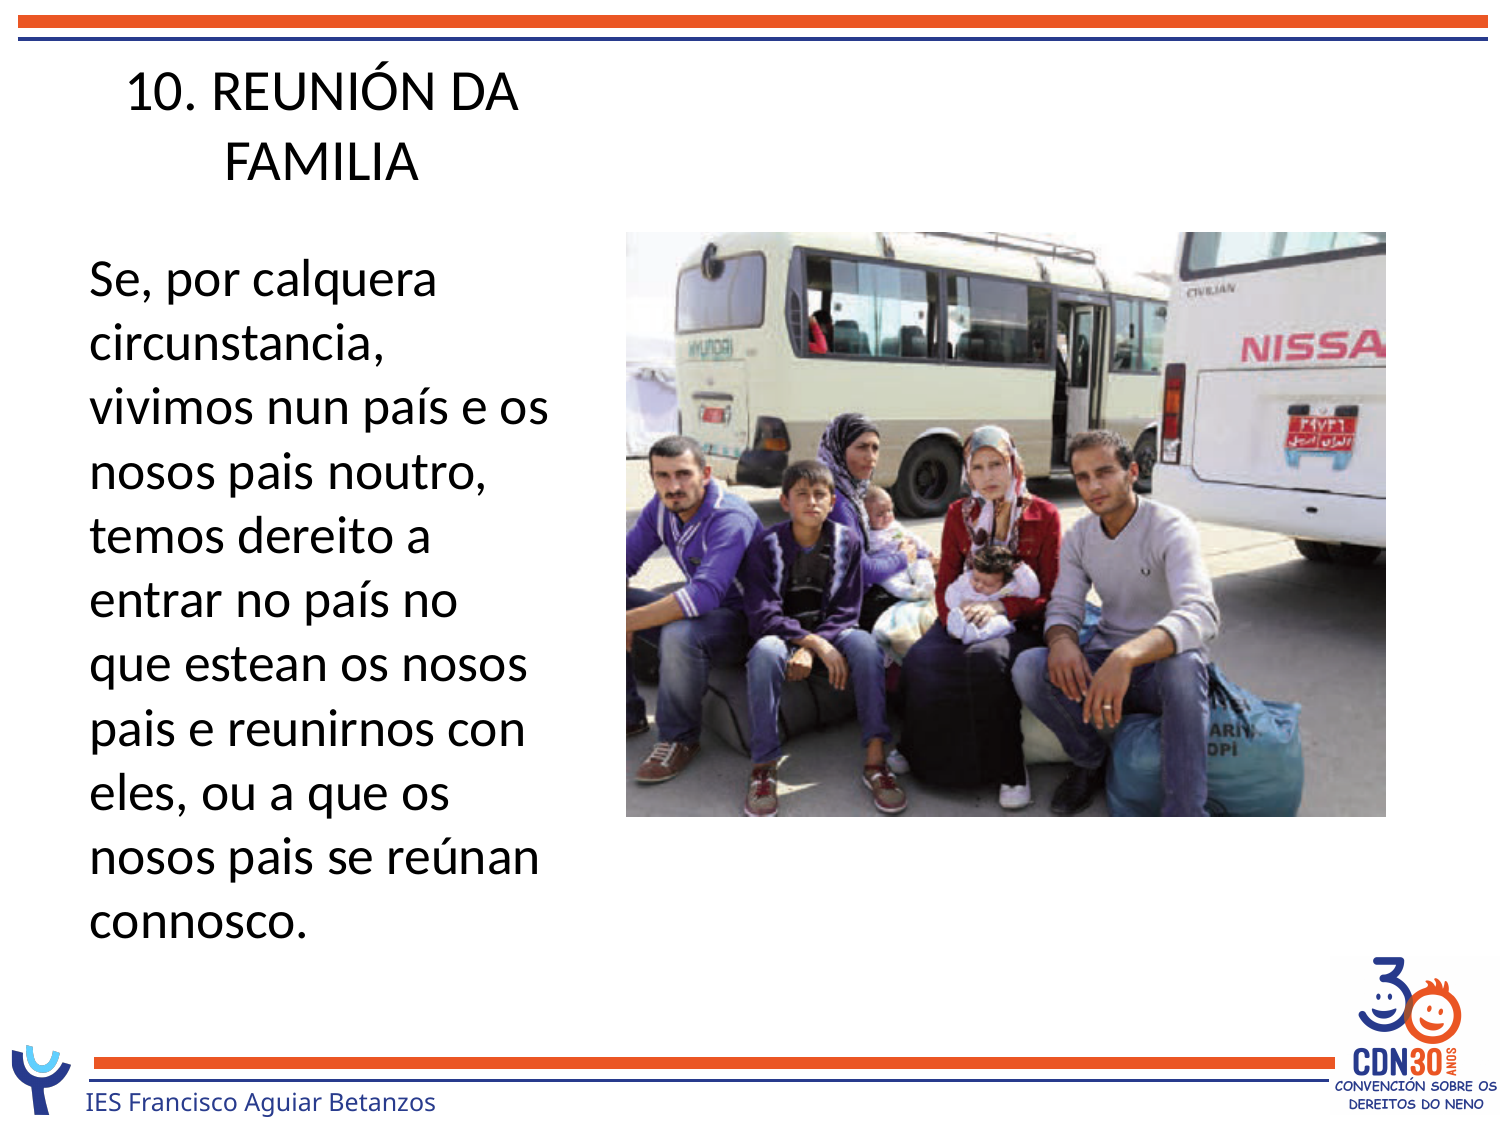

# 10. REUNIÓN DA FAMILIA
Se, por calquera circunstancia, vivimos nun país e os nosos pais noutro, temos dereito a entrar no país no que estean os nosos pais e reunirnos con eles, ou a que os nosos pais se reúnan connosco.